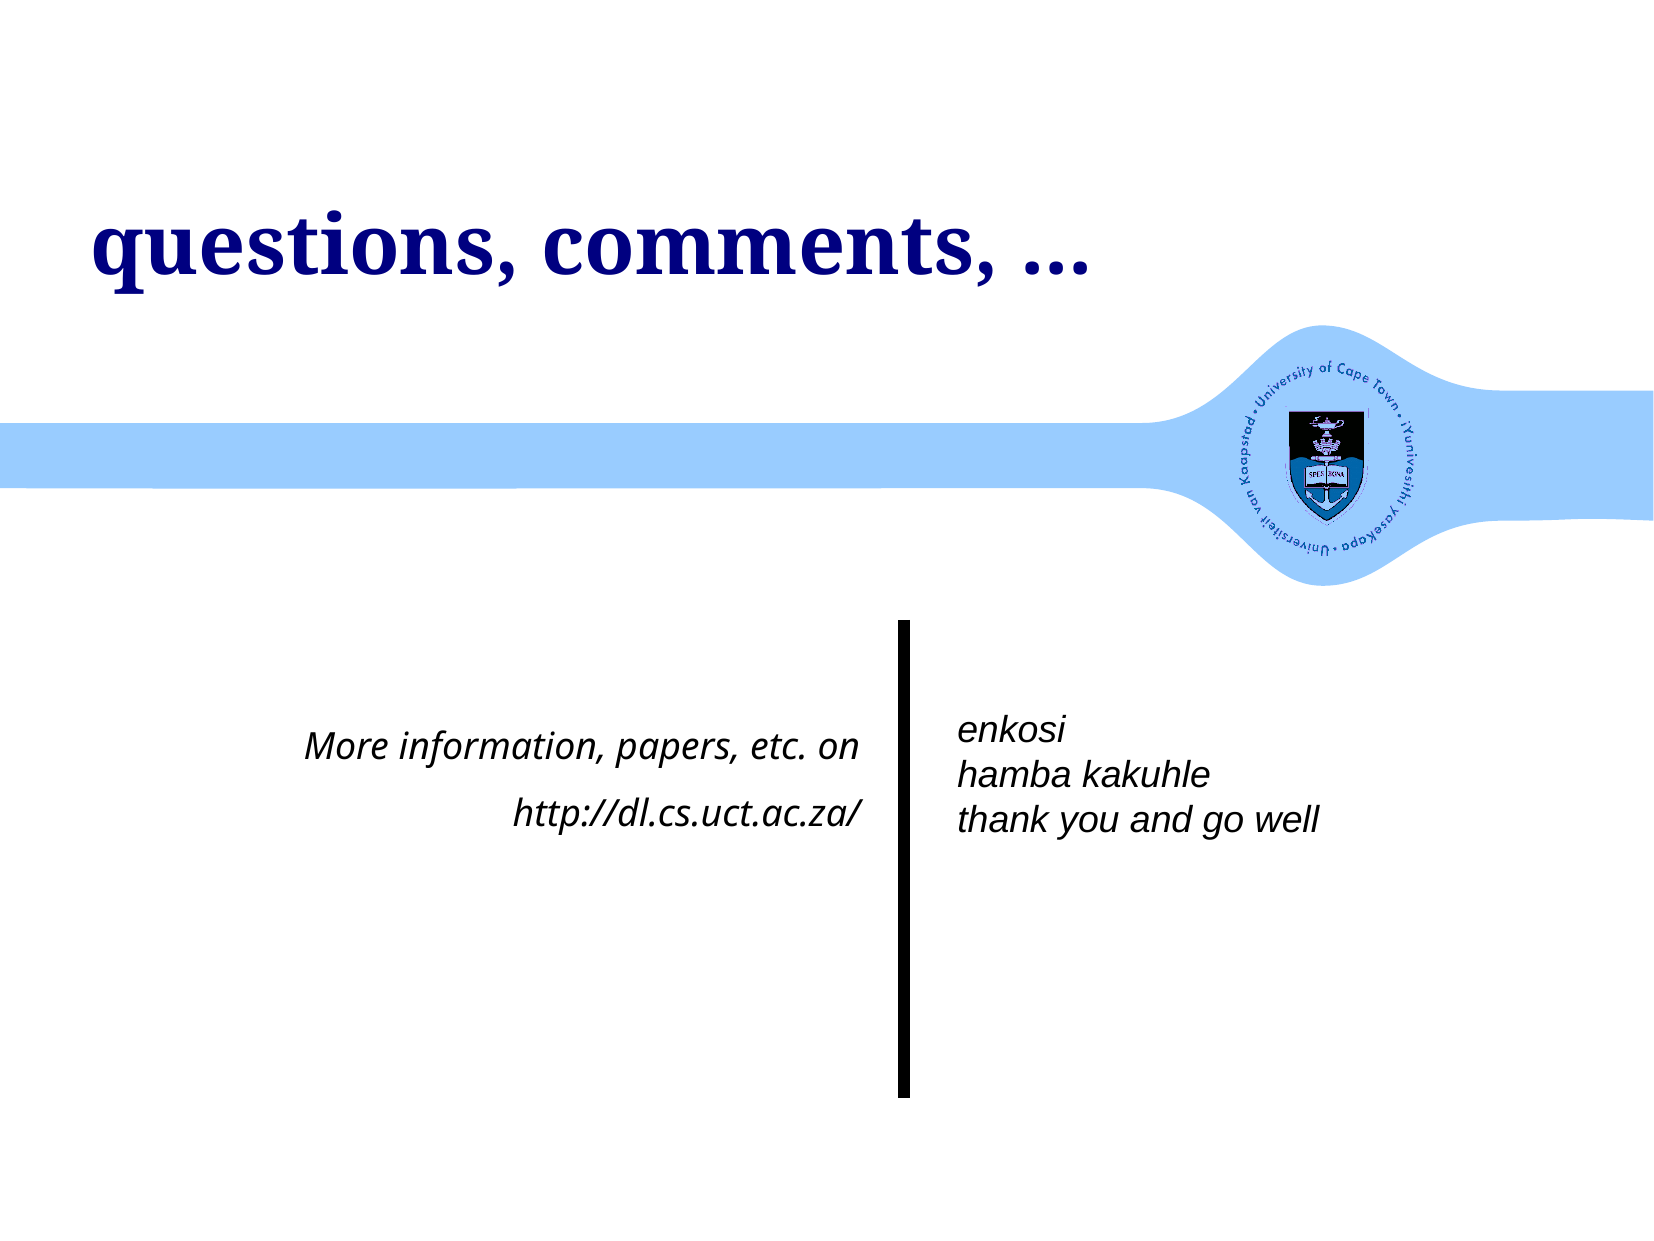

# questions, comments, ...
enkosi
hamba kakuhle
thank you and go well
More information, papers, etc. on
http://dl.cs.uct.ac.za/